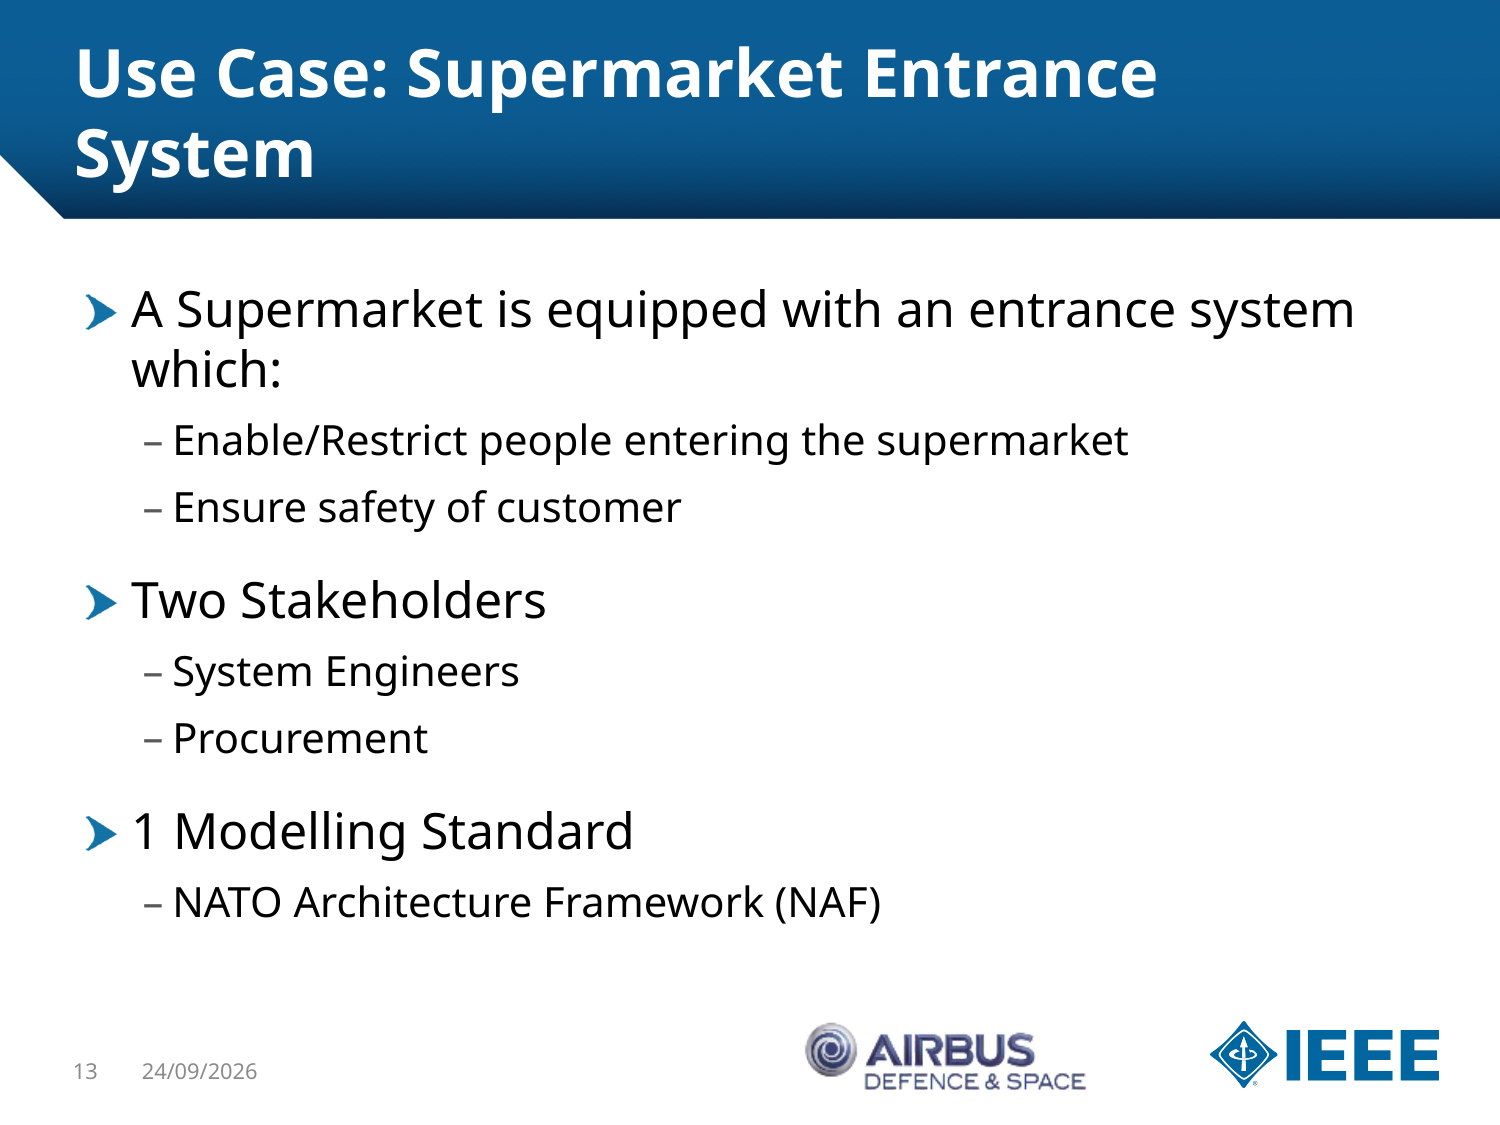

# Use Case: Supermarket Entrance System
A Supermarket is equipped with an entrance system which:
Enable/Restrict people entering the supermarket
Ensure safety of customer
Two Stakeholders
System Engineers
Procurement
1 Modelling Standard
NATO Architecture Framework (NAF)